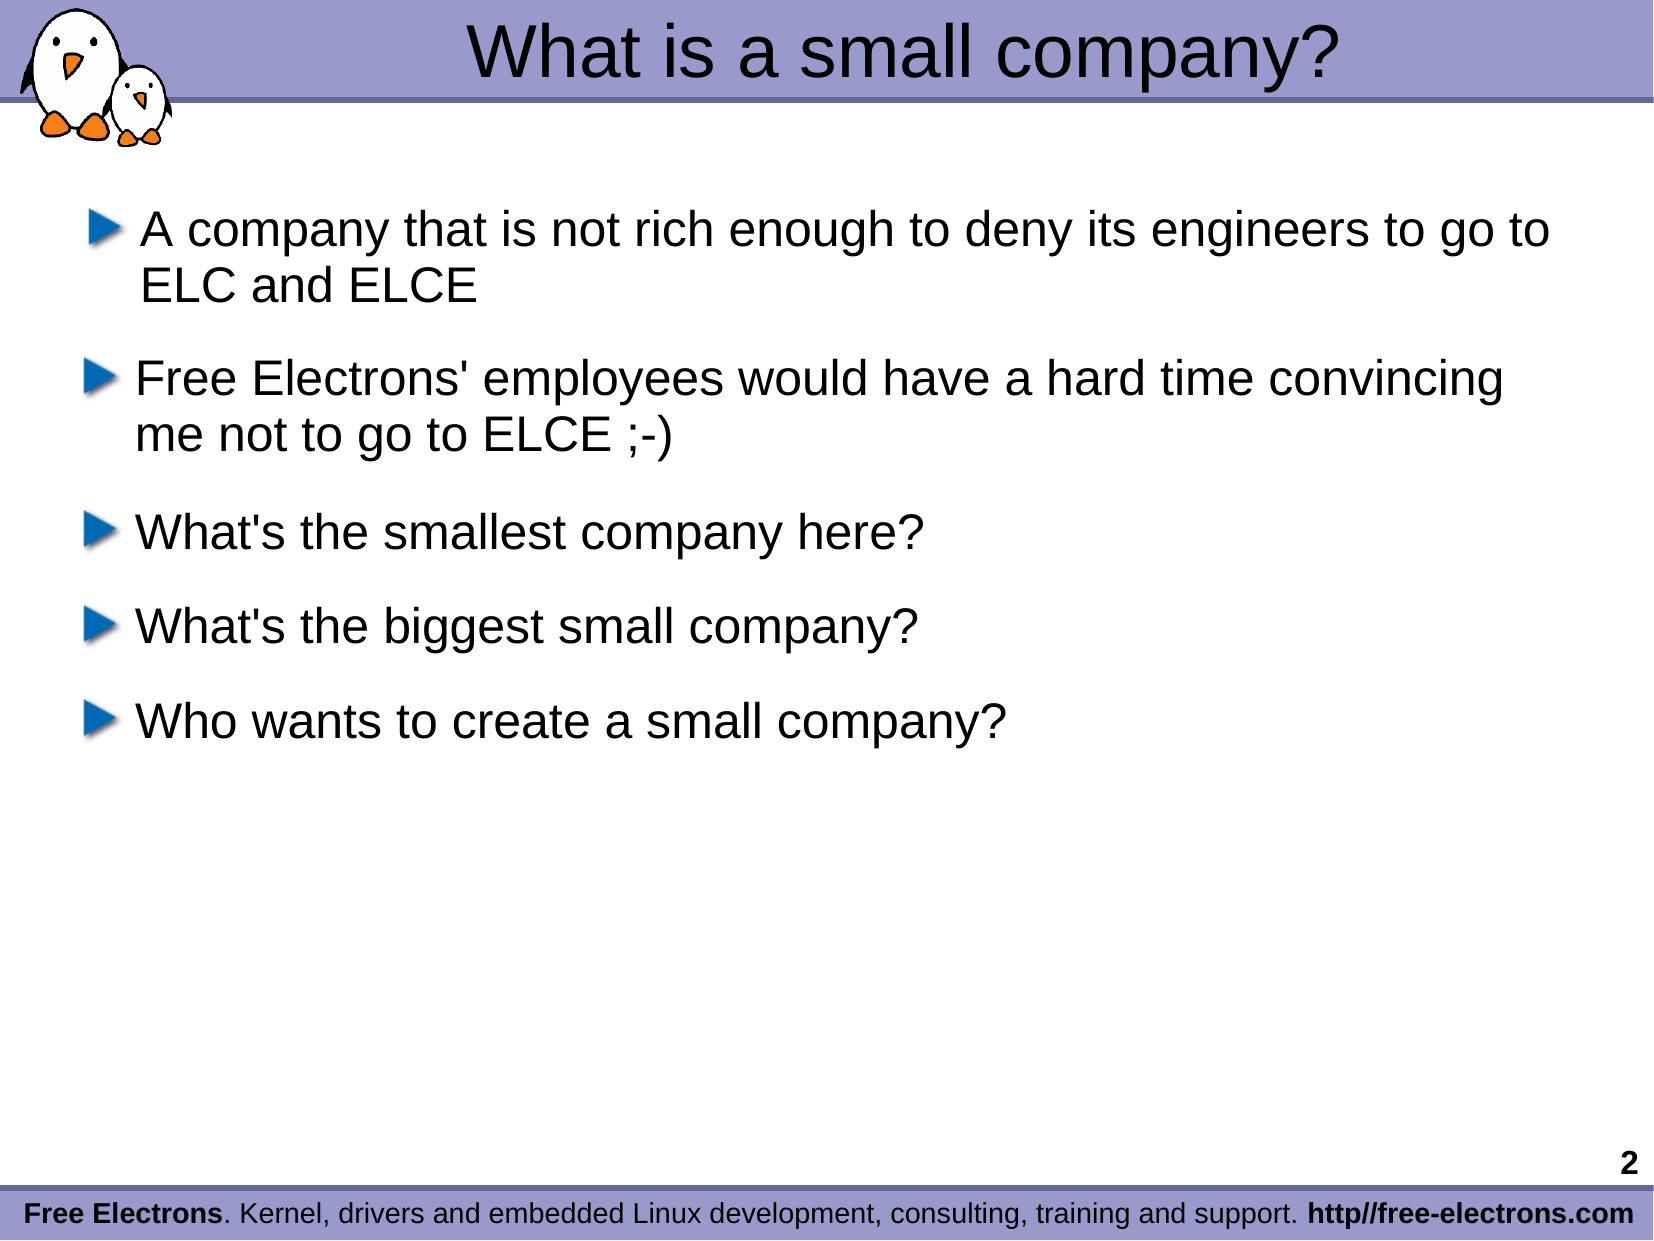

# What is a small company?
A company that is not rich enough to deny its engineers to go to ELC and ELCE
Free Electrons' employees would have a hard time convincing me not to go to ELCE ;-)
What's the smallest company here?
What's the biggest small company?
Who wants to create a small company?